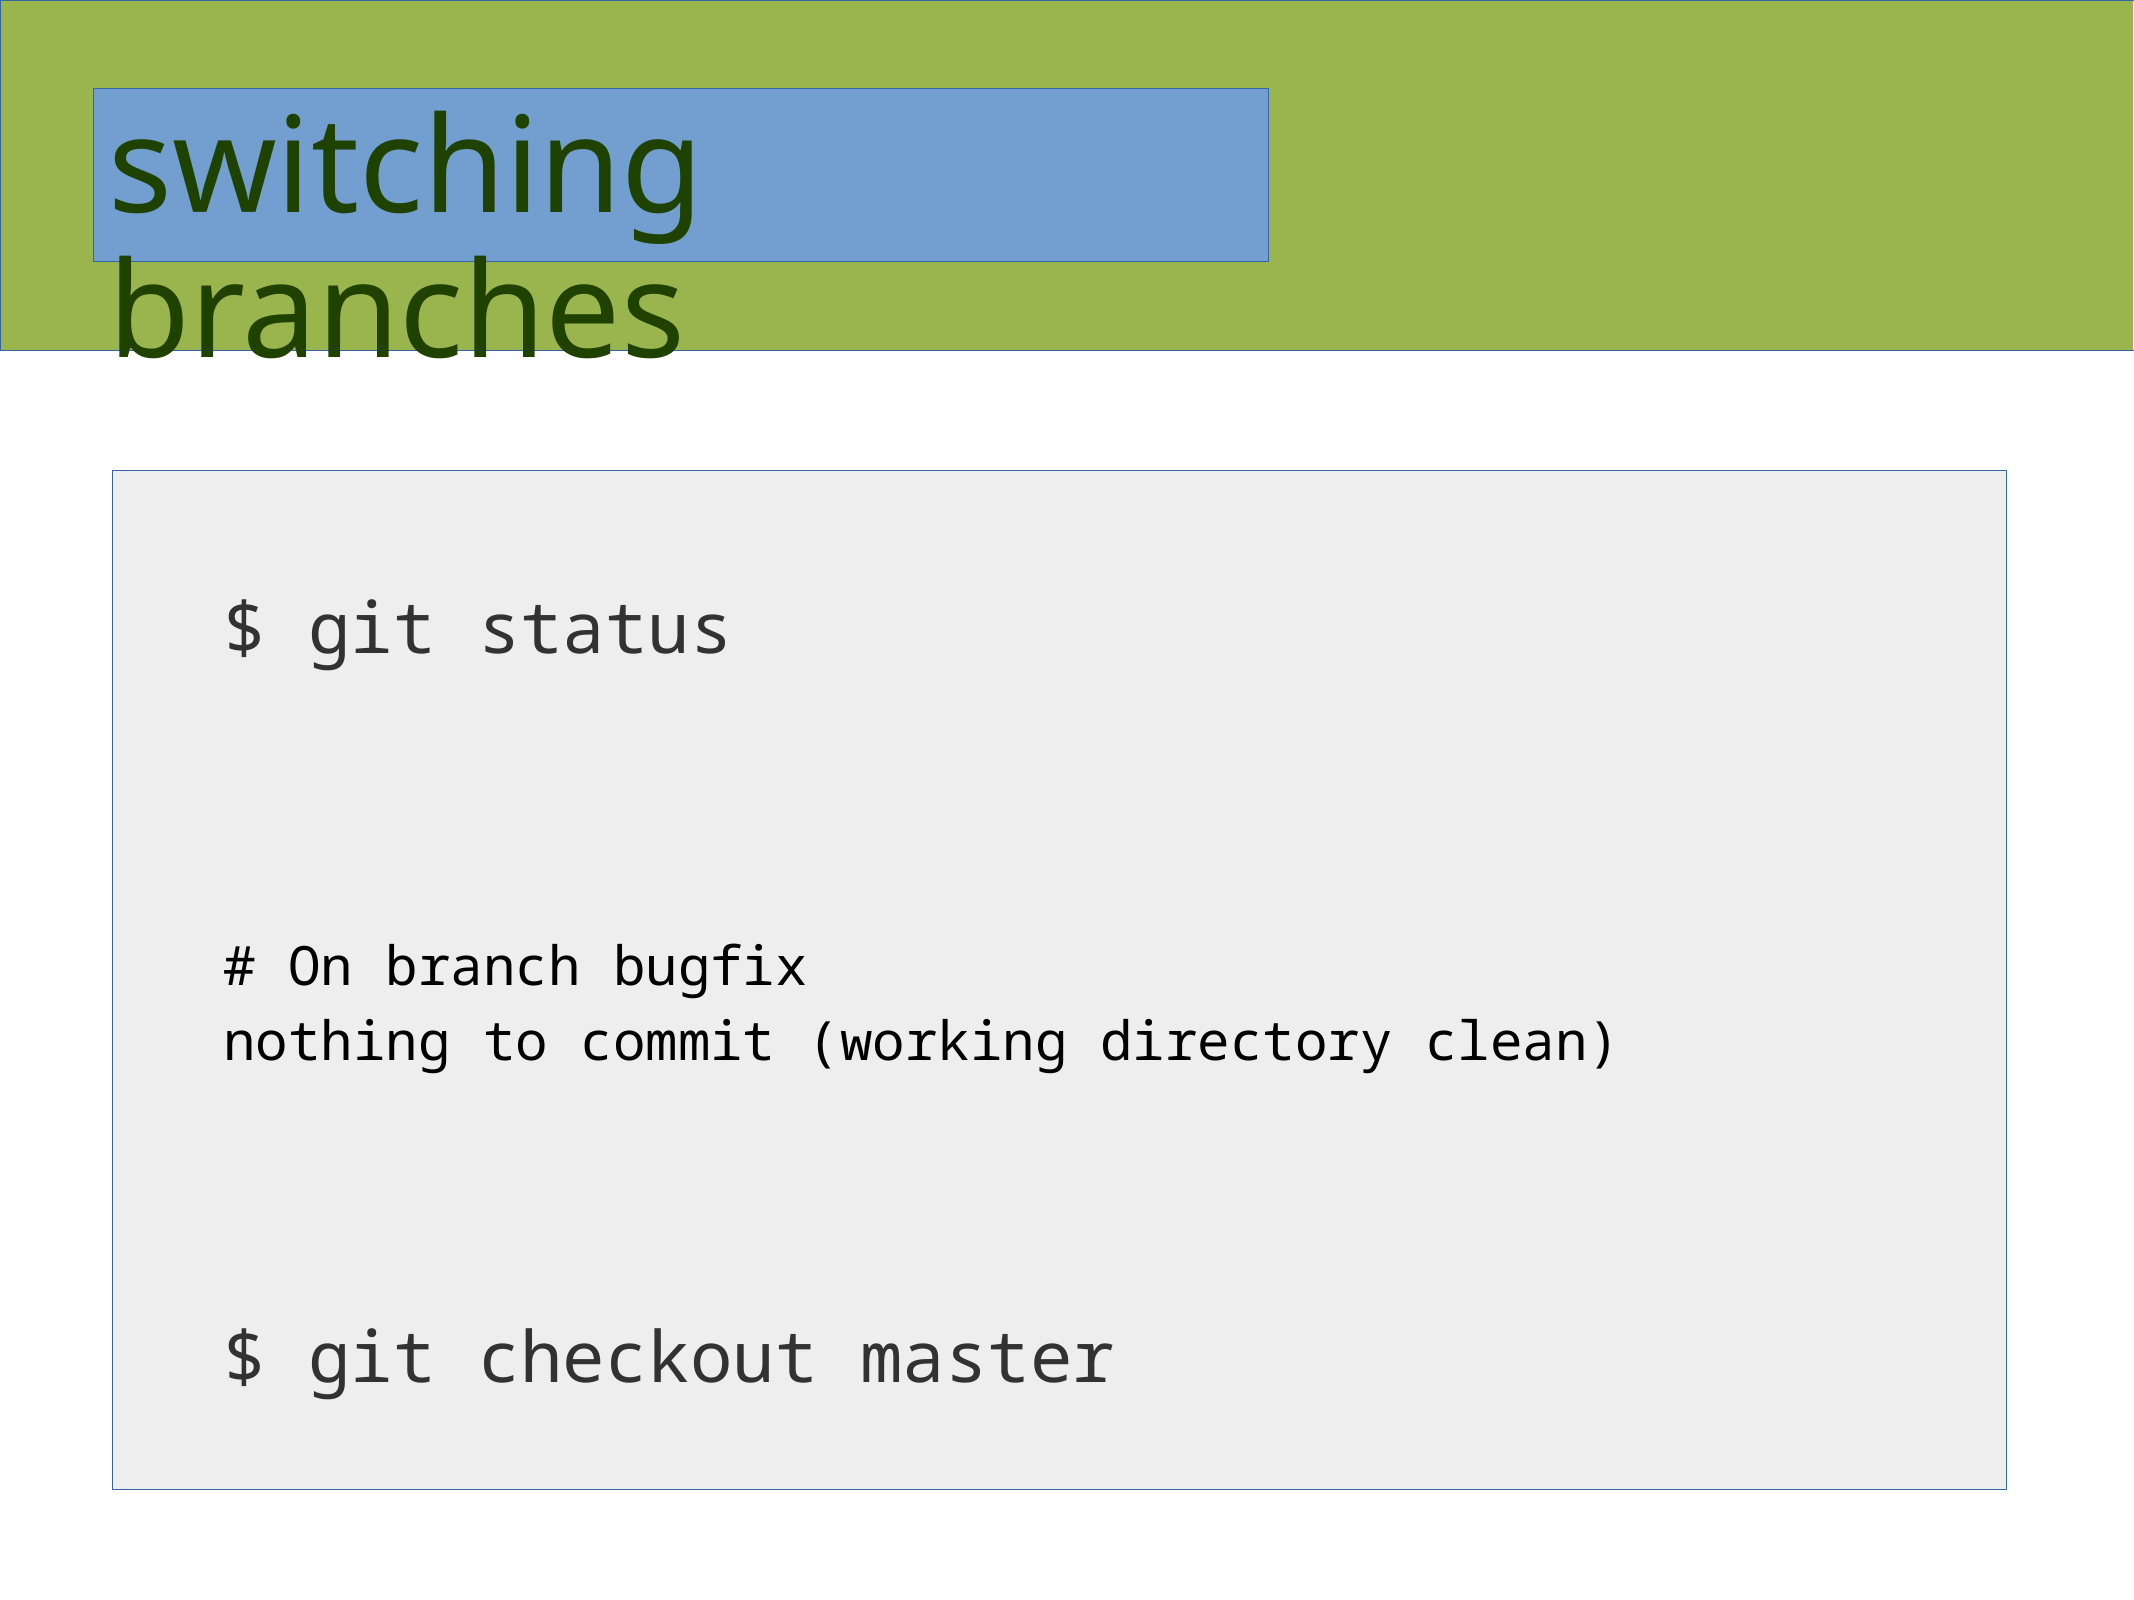

switching branches
$ git status
# On branch bugfix
nothing to commit (working directory clean)
$ git checkout master
Switched to branch “master”